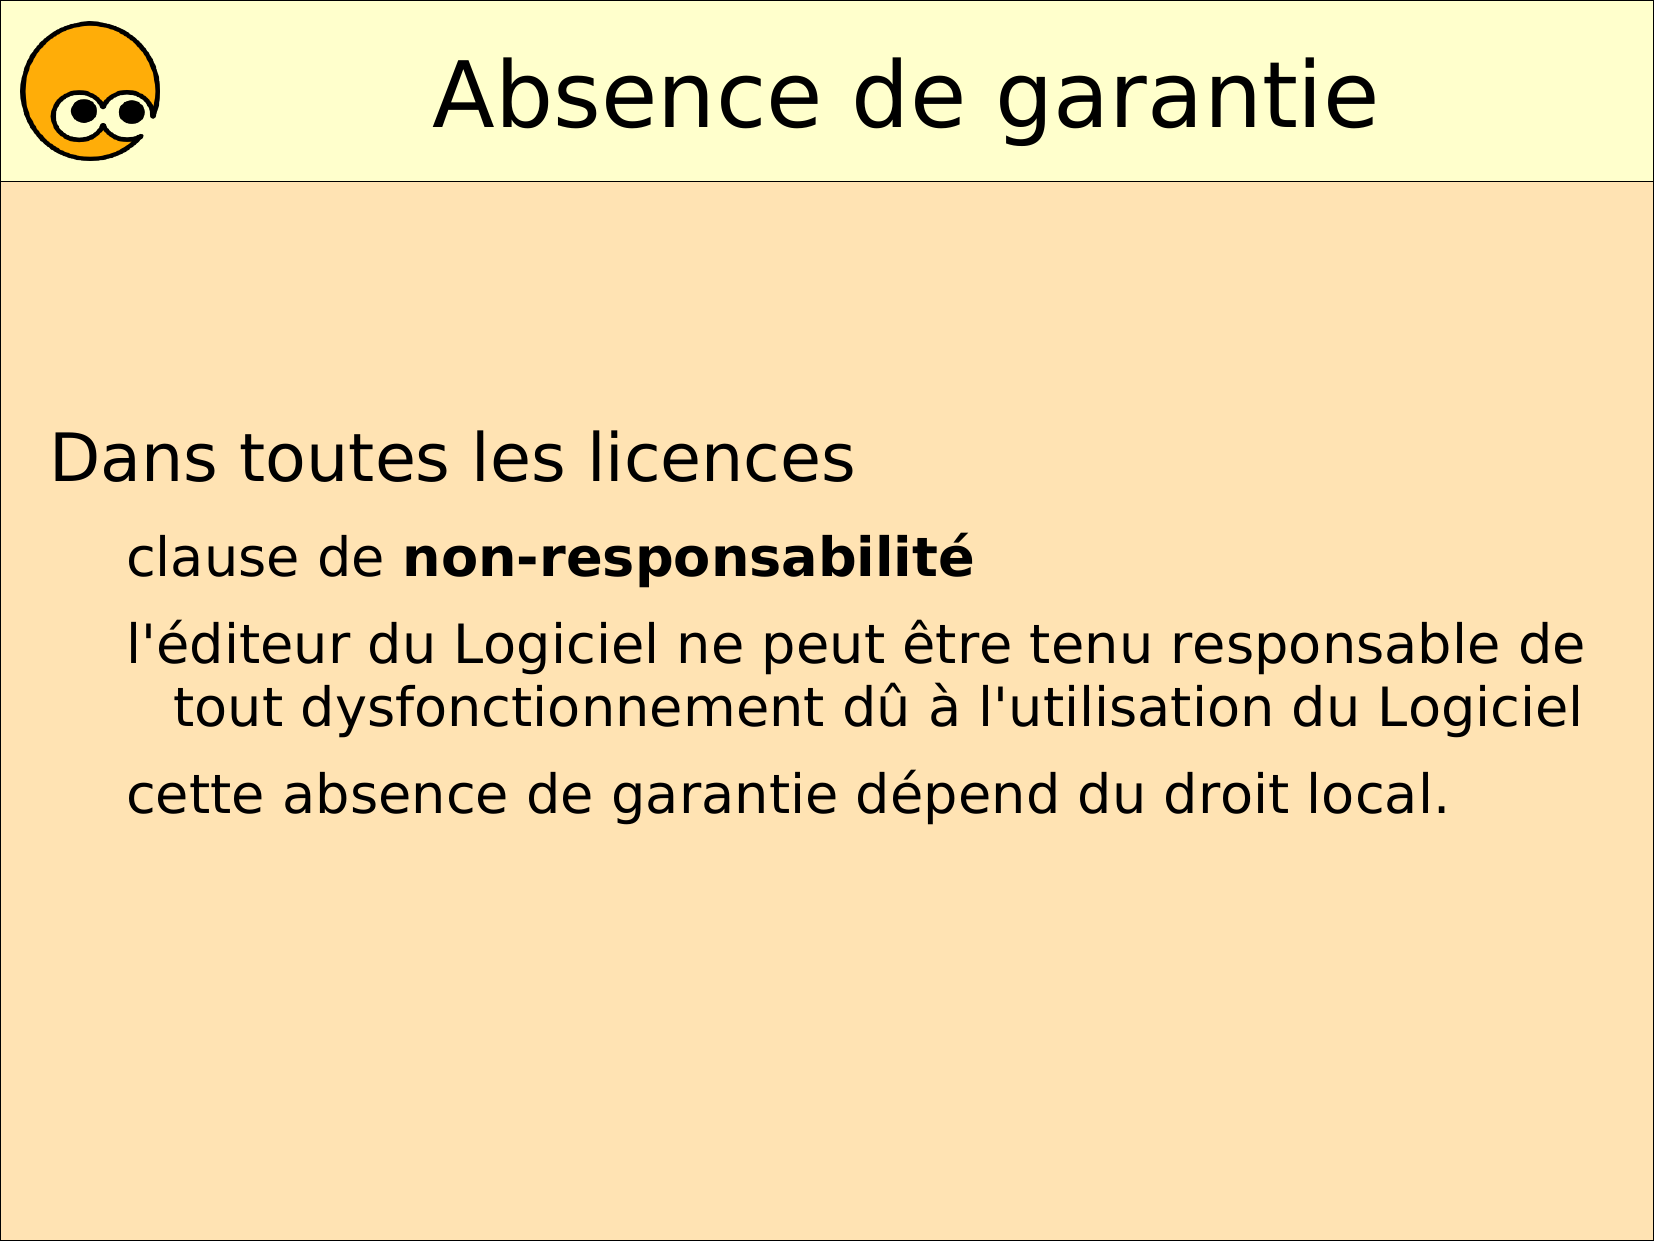

# Absence de garantie
Dans toutes les licences
clause de non-responsabilité
l'éditeur du Logiciel ne peut être tenu responsable de tout dysfonctionnement dû à l'utilisation du Logiciel
cette absence de garantie dépend du droit local.